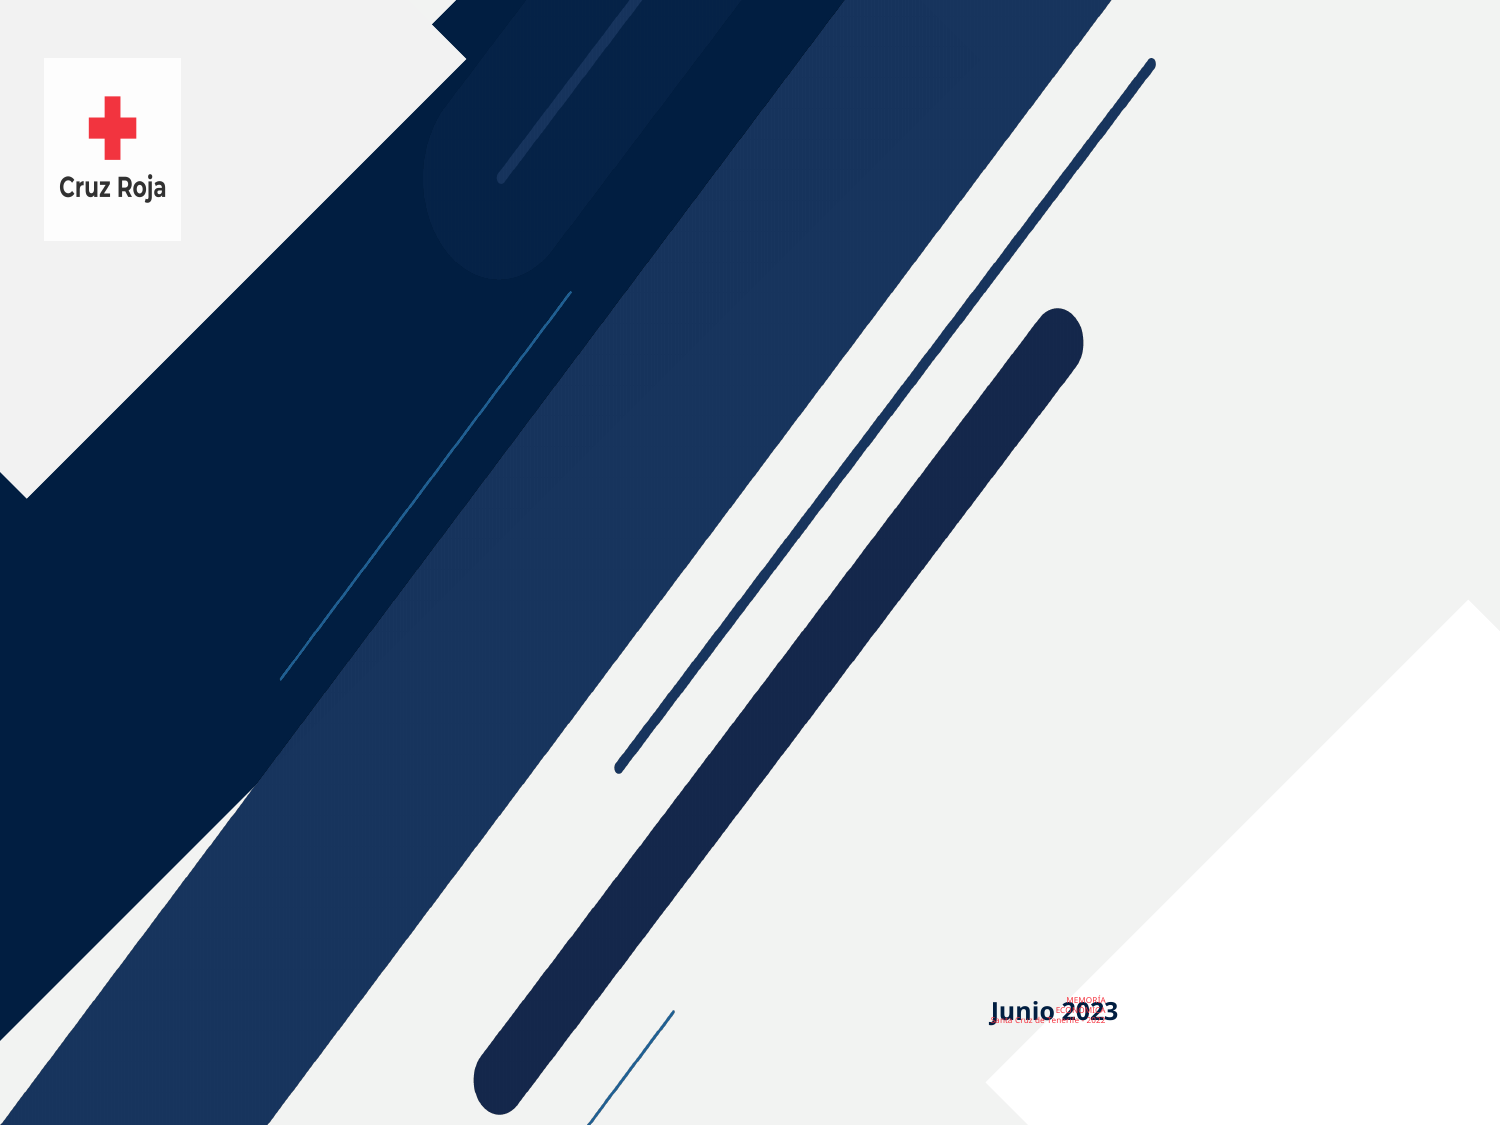

# Junio 2023
MEMORÍA
ECONÓMICA
Santa Cruz de Tenerife - 2022